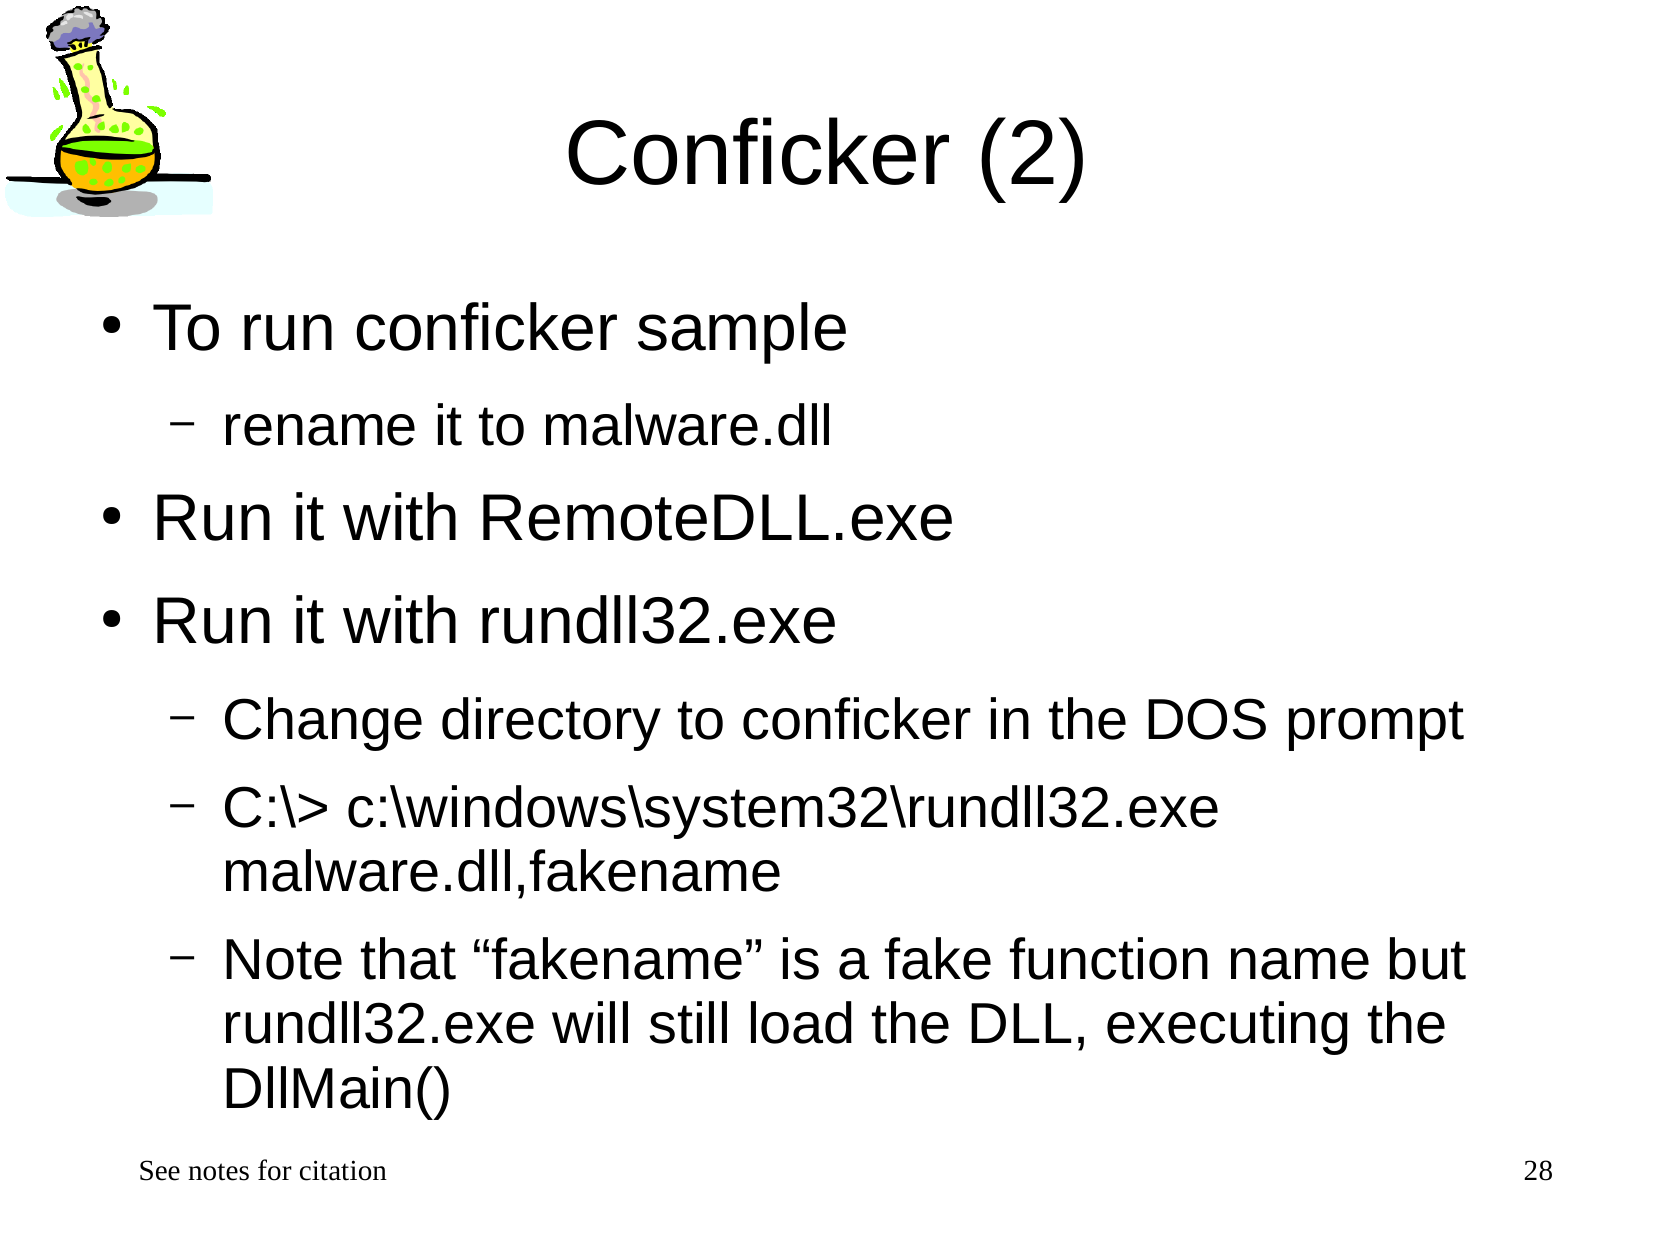

# Conficker (2)
To run conficker sample
rename it to malware.dll
Run it with RemoteDLL.exe
Run it with rundll32.exe
Change directory to conficker in the DOS prompt
C:\> c:\windows\system32\rundll32.exe malware.dll,fakename
Note that “fakename” is a fake function name but rundll32.exe will still load the DLL, executing the DllMain()
See notes for citation
28